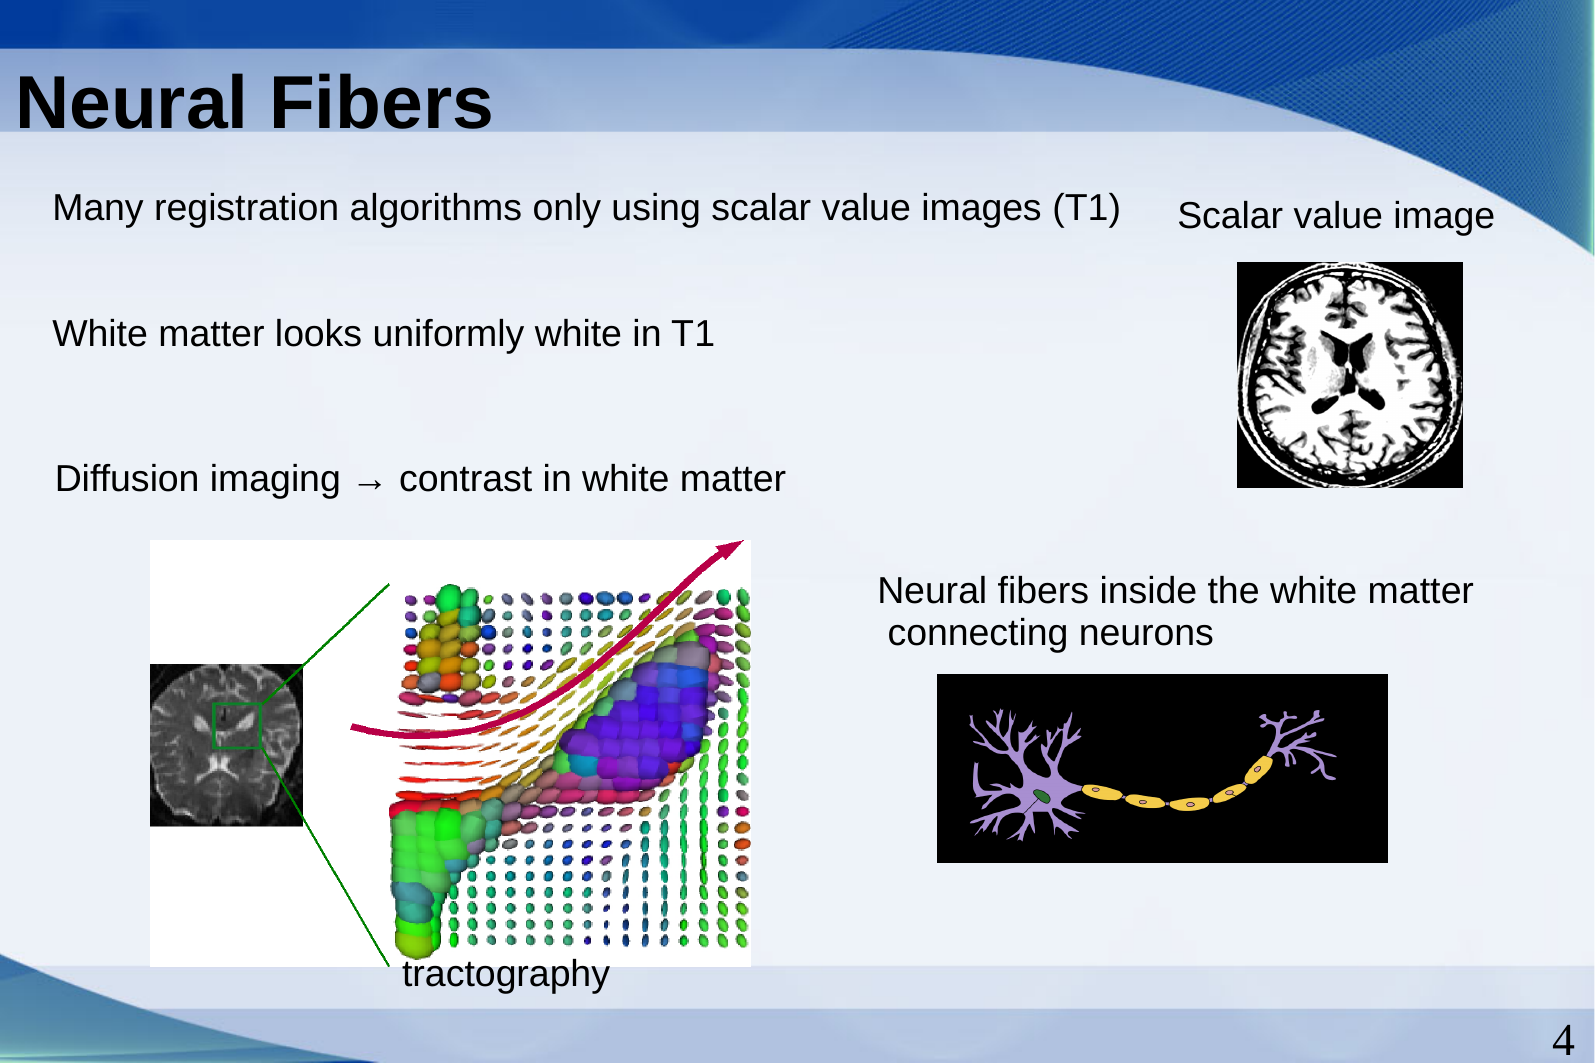

# Neural Fibers
Many registration algorithms only using scalar value images (T1)
White matter looks uniformly white in T1
Scalar value image
Diffusion imaging → contrast in white matter
tractography
Neural fibers inside the white matter
 connecting neurons
4